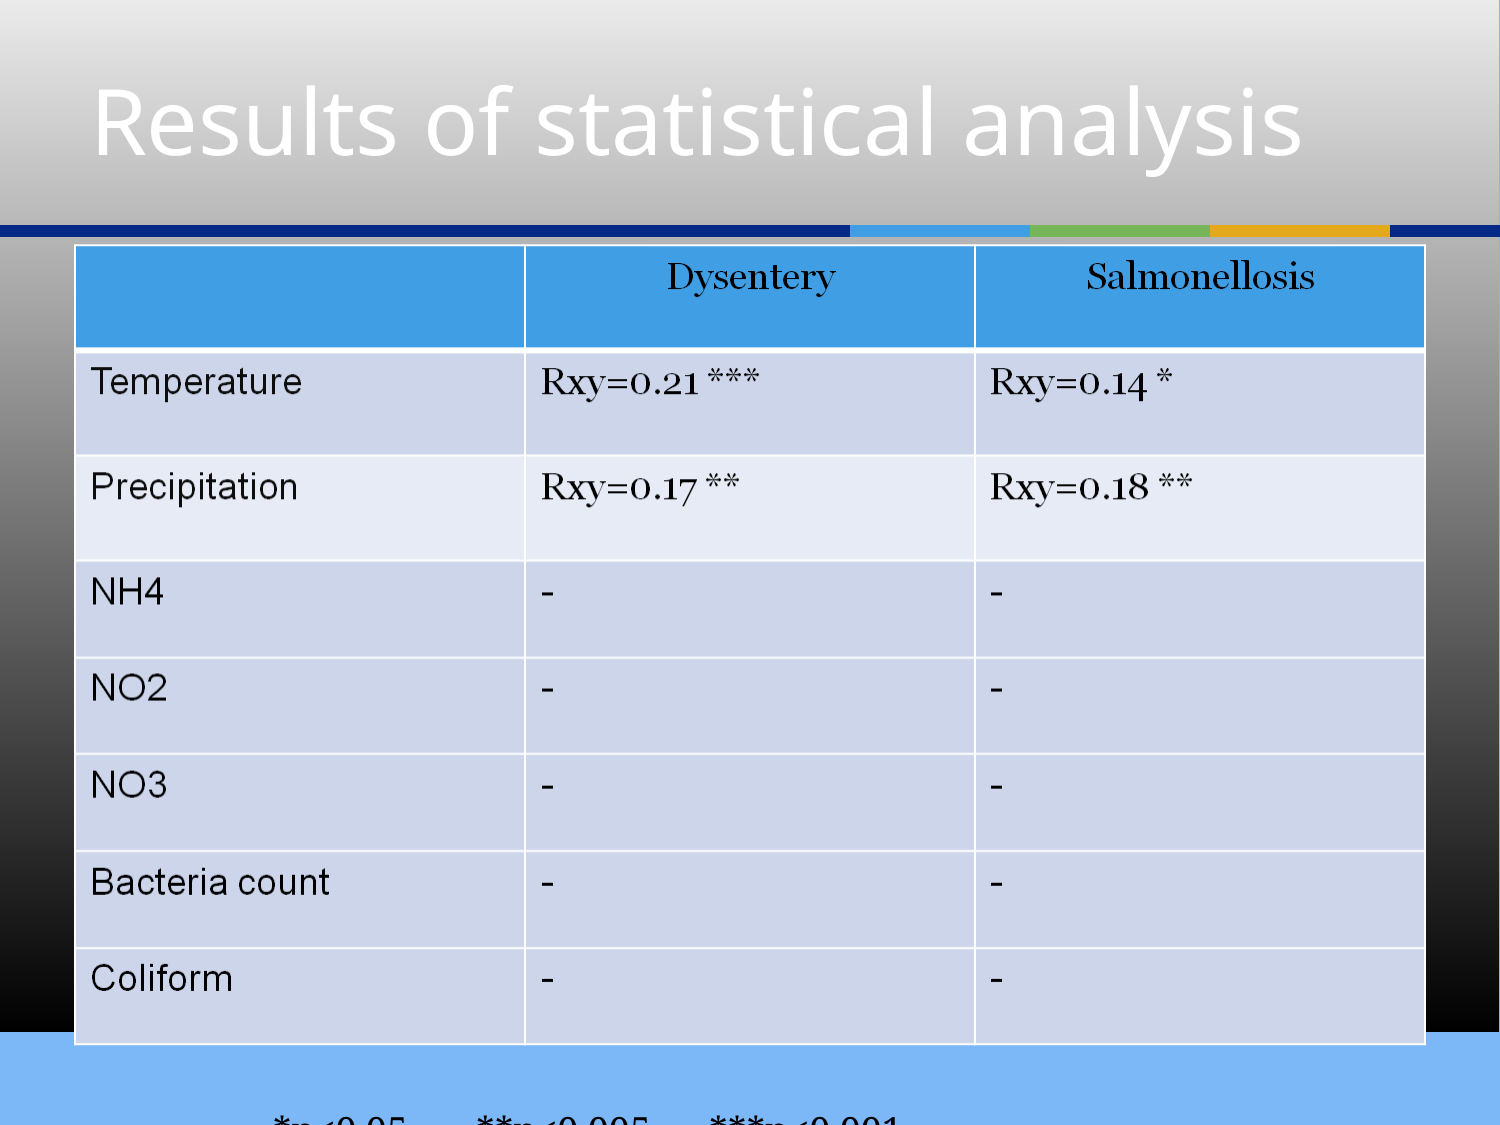

# Results of statistical analysis
*p<0.05 **p<0.005 ***p<0.001